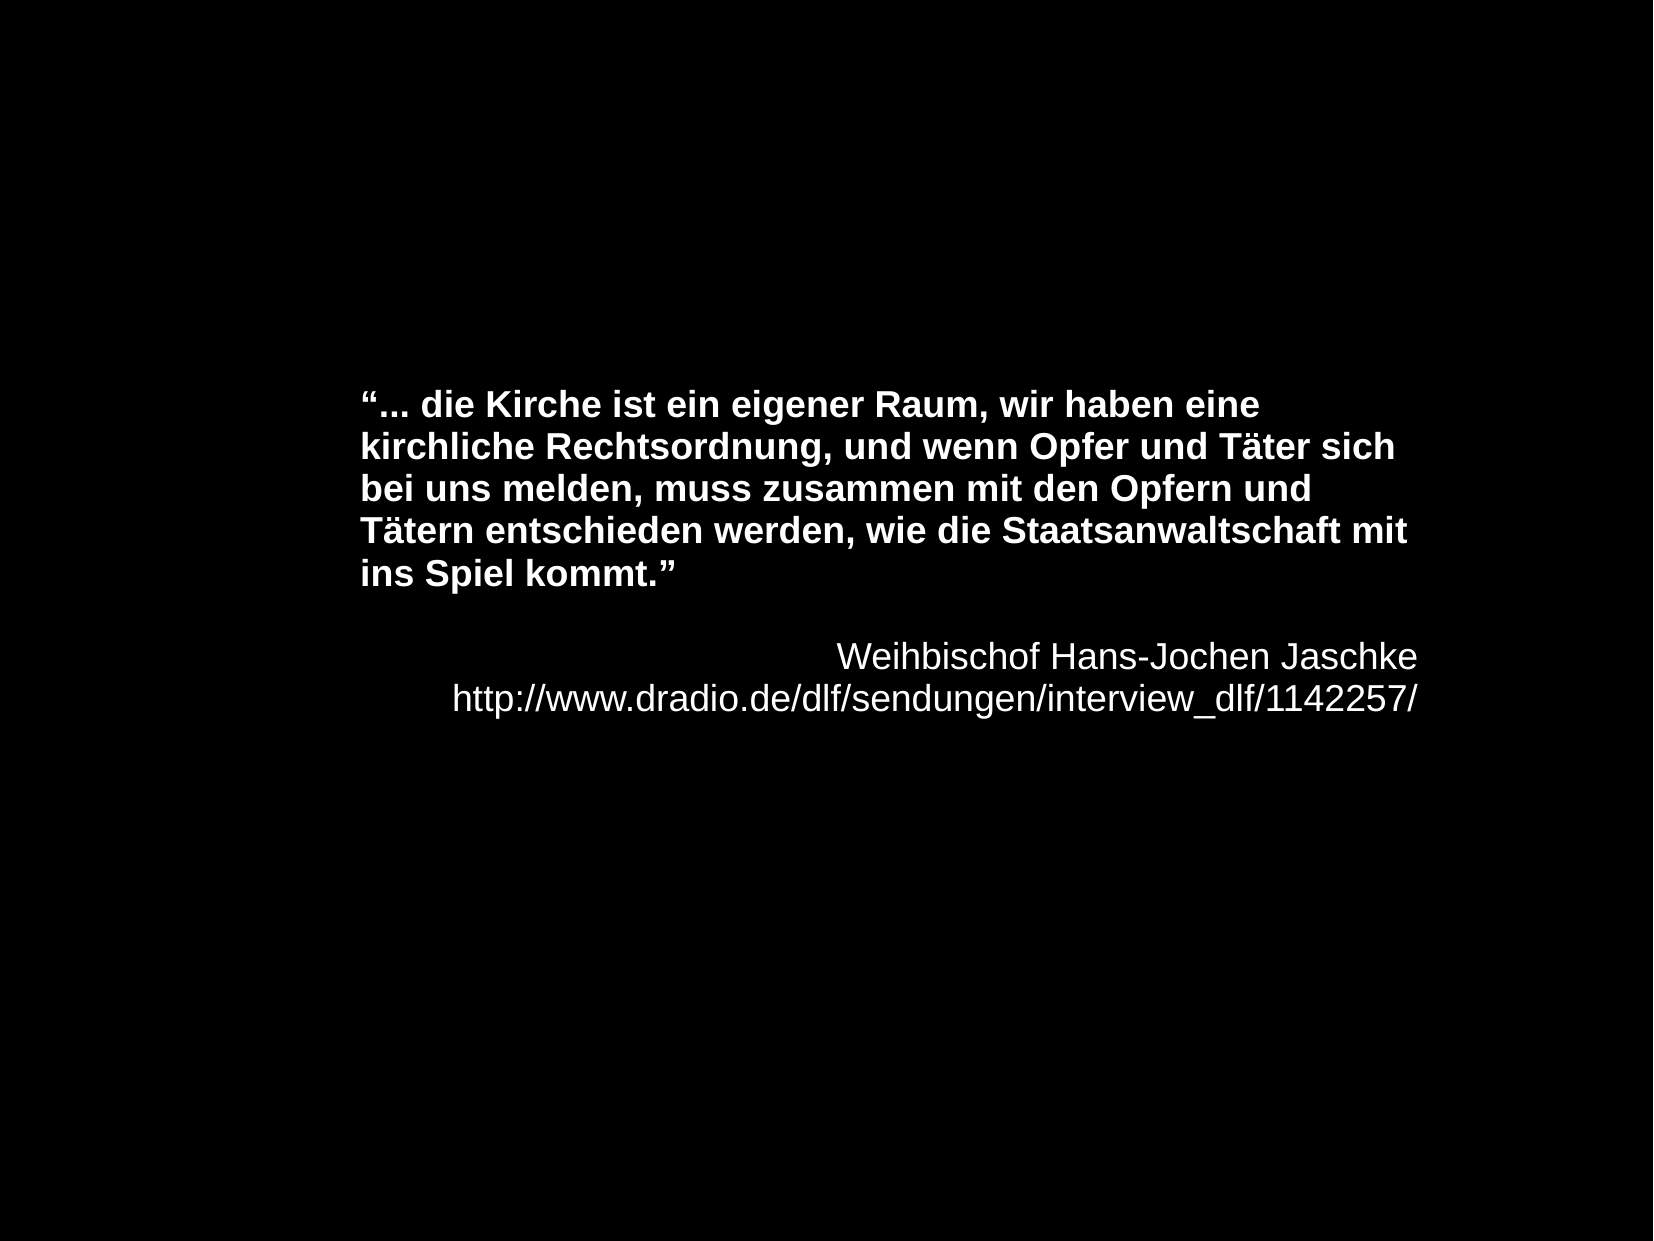

“... die Kirche ist ein eigener Raum, wir haben eine kirchliche Rechtsordnung, und wenn Opfer und Täter sich bei uns melden, muss zusammen mit den Opfern und Tätern entschieden werden, wie die Staatsanwaltschaft mit ins Spiel kommt.”
Weihbischof Hans-Jochen Jaschke http://www.dradio.de/dlf/sendungen/interview_dlf/1142257/